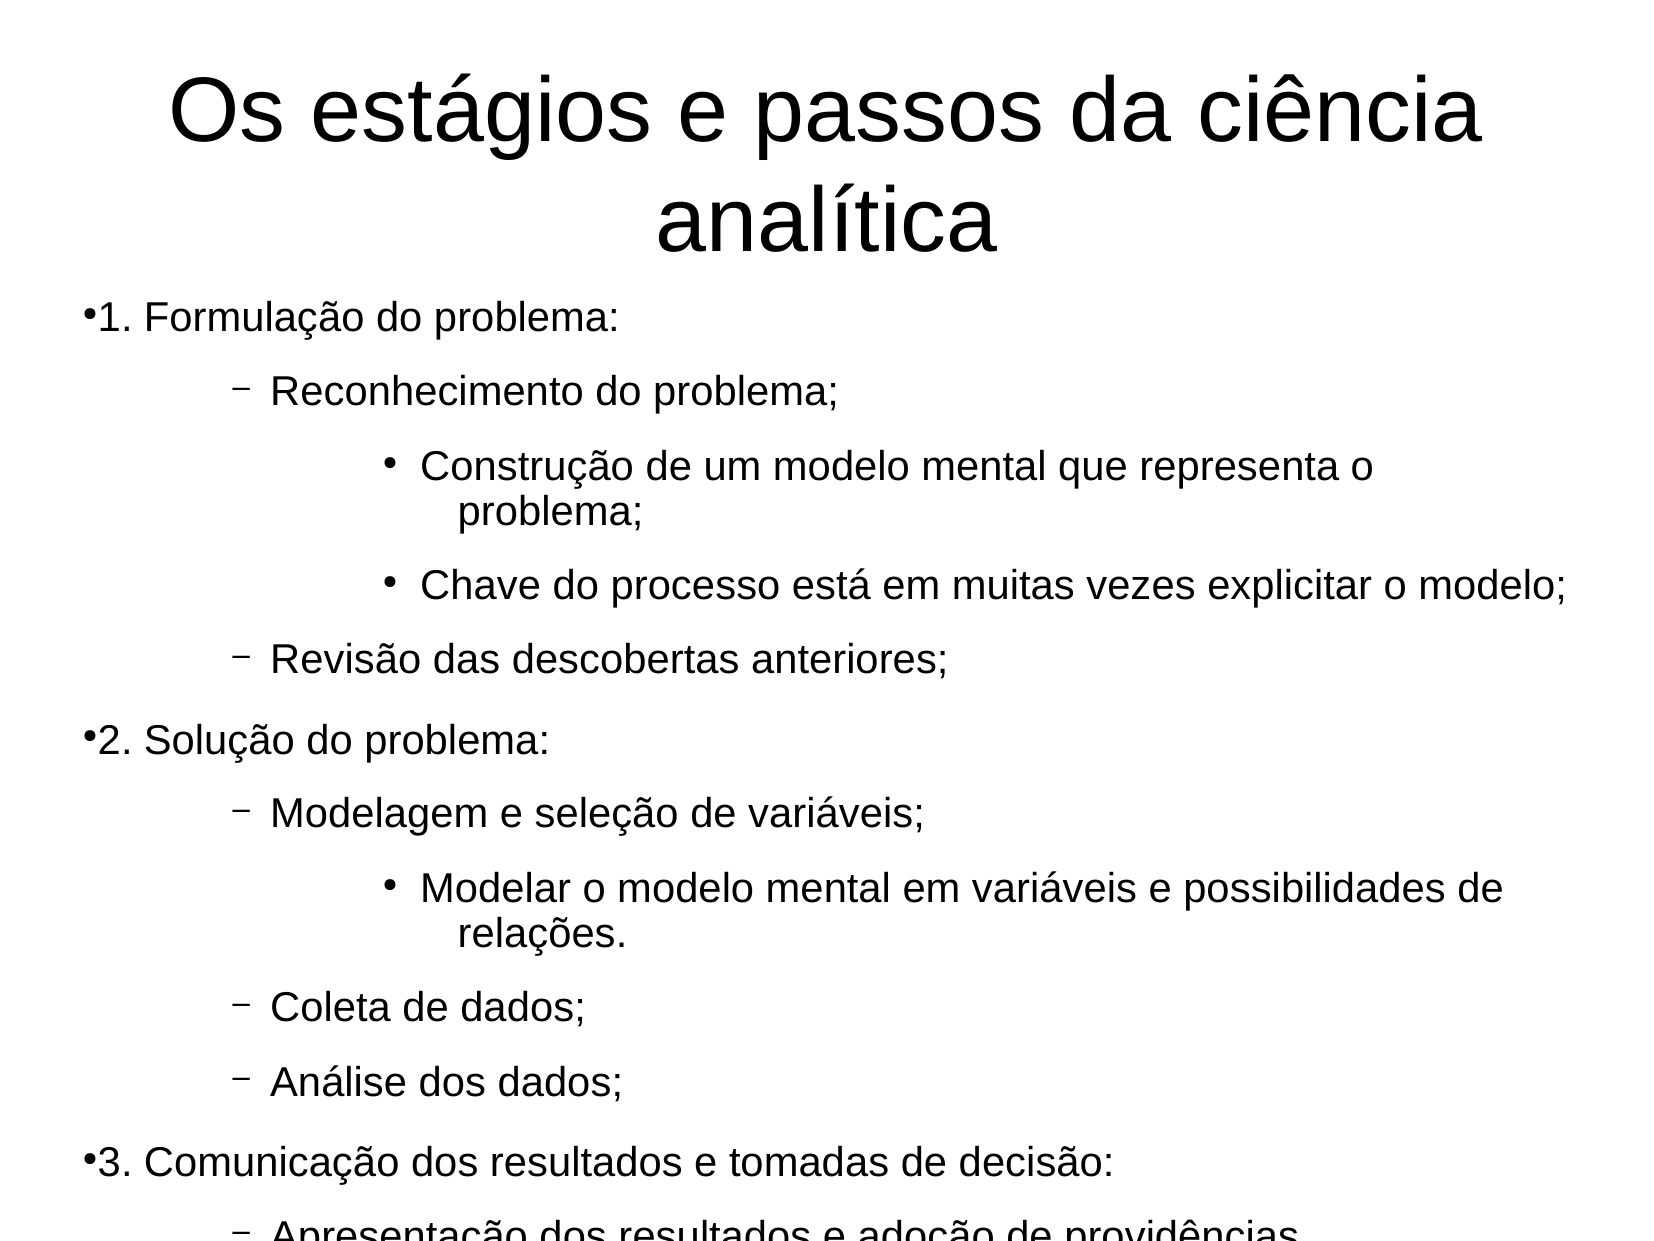

# Os estágios e passos da ciência analítica
1. Formulação do problema:
Reconhecimento do problema;
Construção de um modelo mental que representa o problema;
Chave do processo está em muitas vezes explicitar o modelo;
Revisão das descobertas anteriores;
2. Solução do problema:
Modelagem e seleção de variáveis;
Modelar o modelo mental em variáveis e possibilidades de relações.
Coleta de dados;
Análise dos dados;
3. Comunicação dos resultados e tomadas de decisão:
Apresentação dos resultados e adoção de providências.